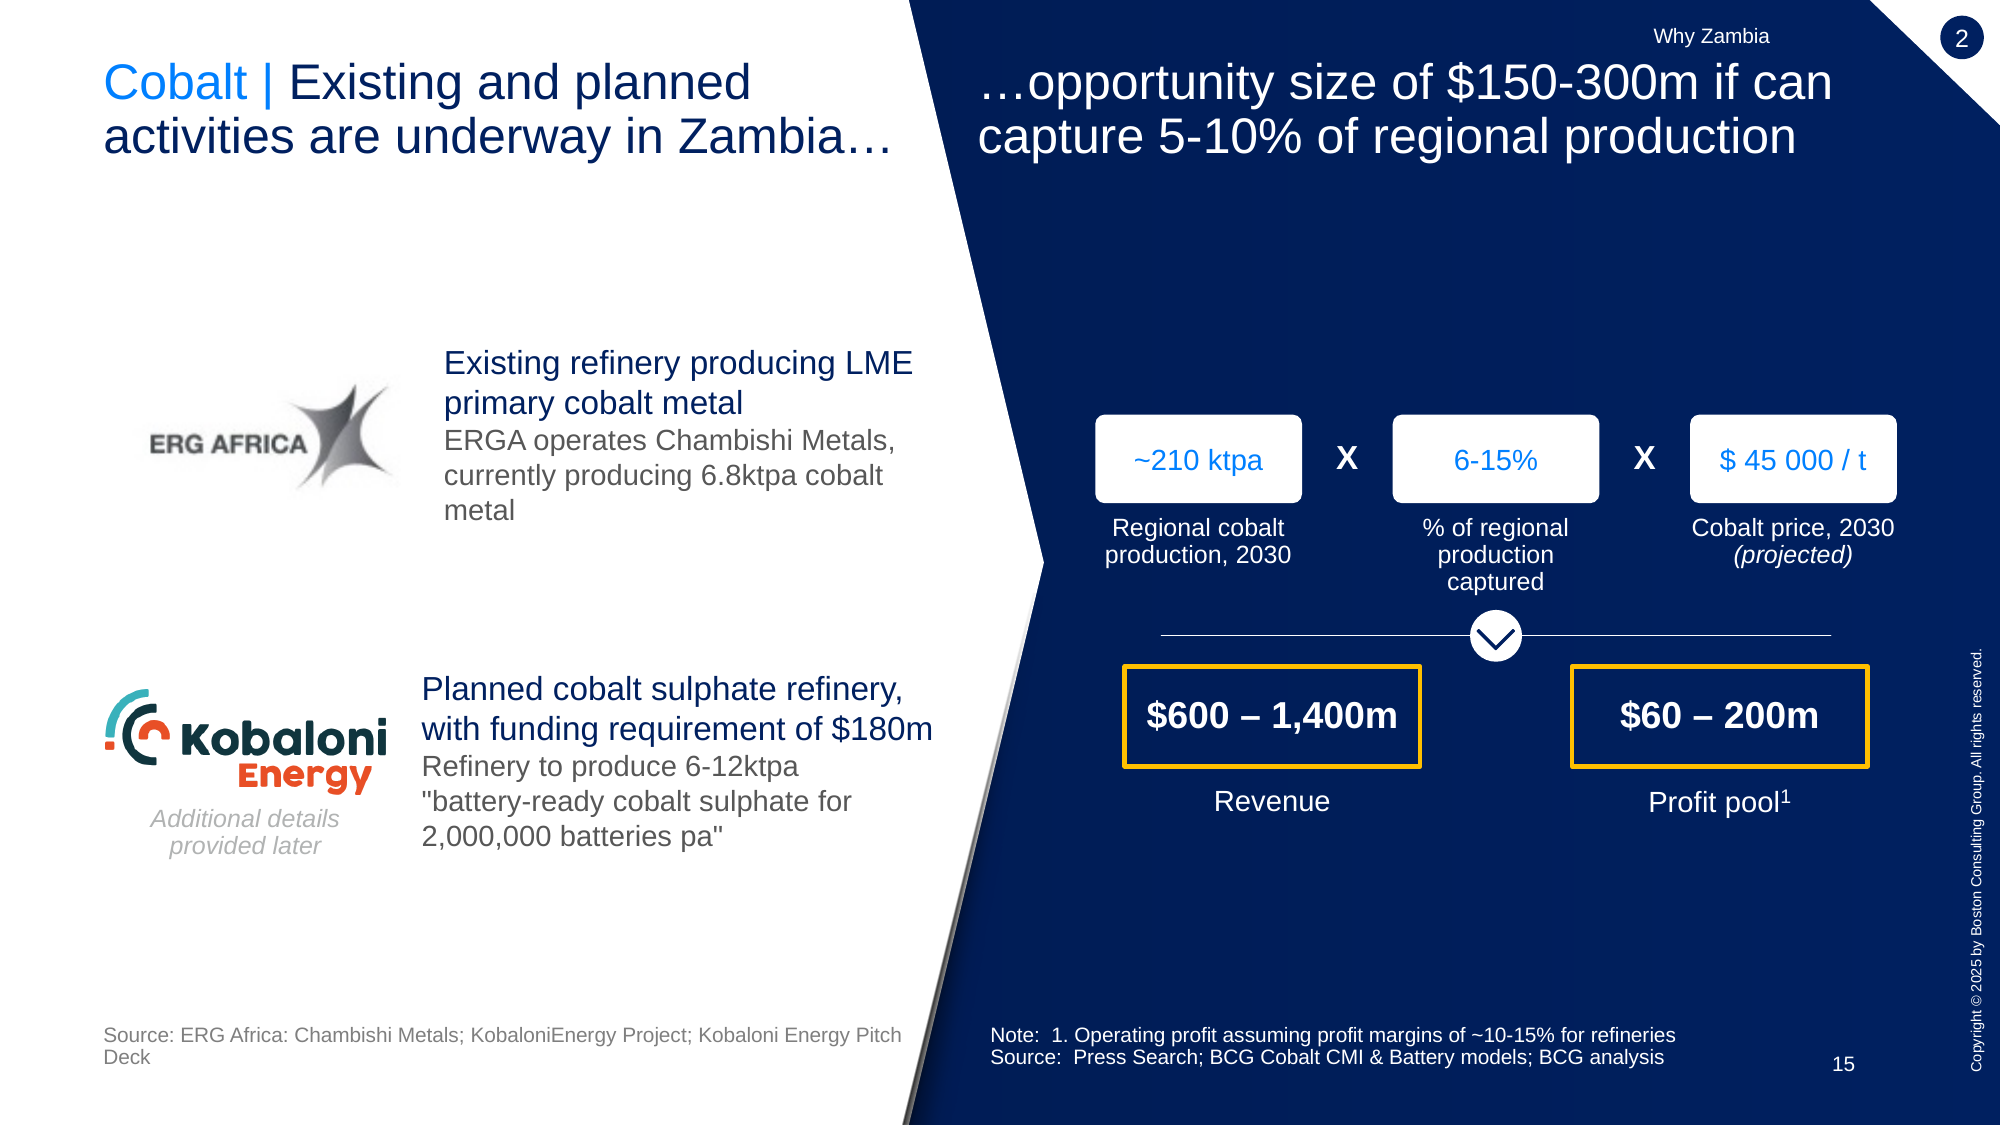

Why Zambia
2
# Cobalt | Existing and planned activities are underway in Zambia…
…opportunity size of $150-300m if can capture 5-10% of regional production
Existing refinery producing LME primary cobalt metal
ERGA operates Chambishi Metals, currently producing 6.8ktpa cobalt metal
~210 ktpa
6-15%
$ 45 000 / t
X
X
Regional cobalt production, 2030
% of regional production captured
Cobalt price, 2030 (projected)
$600 – 1,400m
$60 – 200m
Revenue
Profit pool1
Planned cobalt sulphate refinery, with funding requirement of $180m Refinery to produce 6-12ktpa
"battery-ready cobalt sulphate for 2,000,000 batteries pa"
Additional details provided later
Source: ERG Africa: Chambishi Metals; KobaloniEnergy Project; Kobaloni Energy Pitch Deck
Note: 1. Operating profit assuming profit margins of ~10-15% for refineries
Source: Press Search; BCG Cobalt CMI & Battery models; BCG analysis